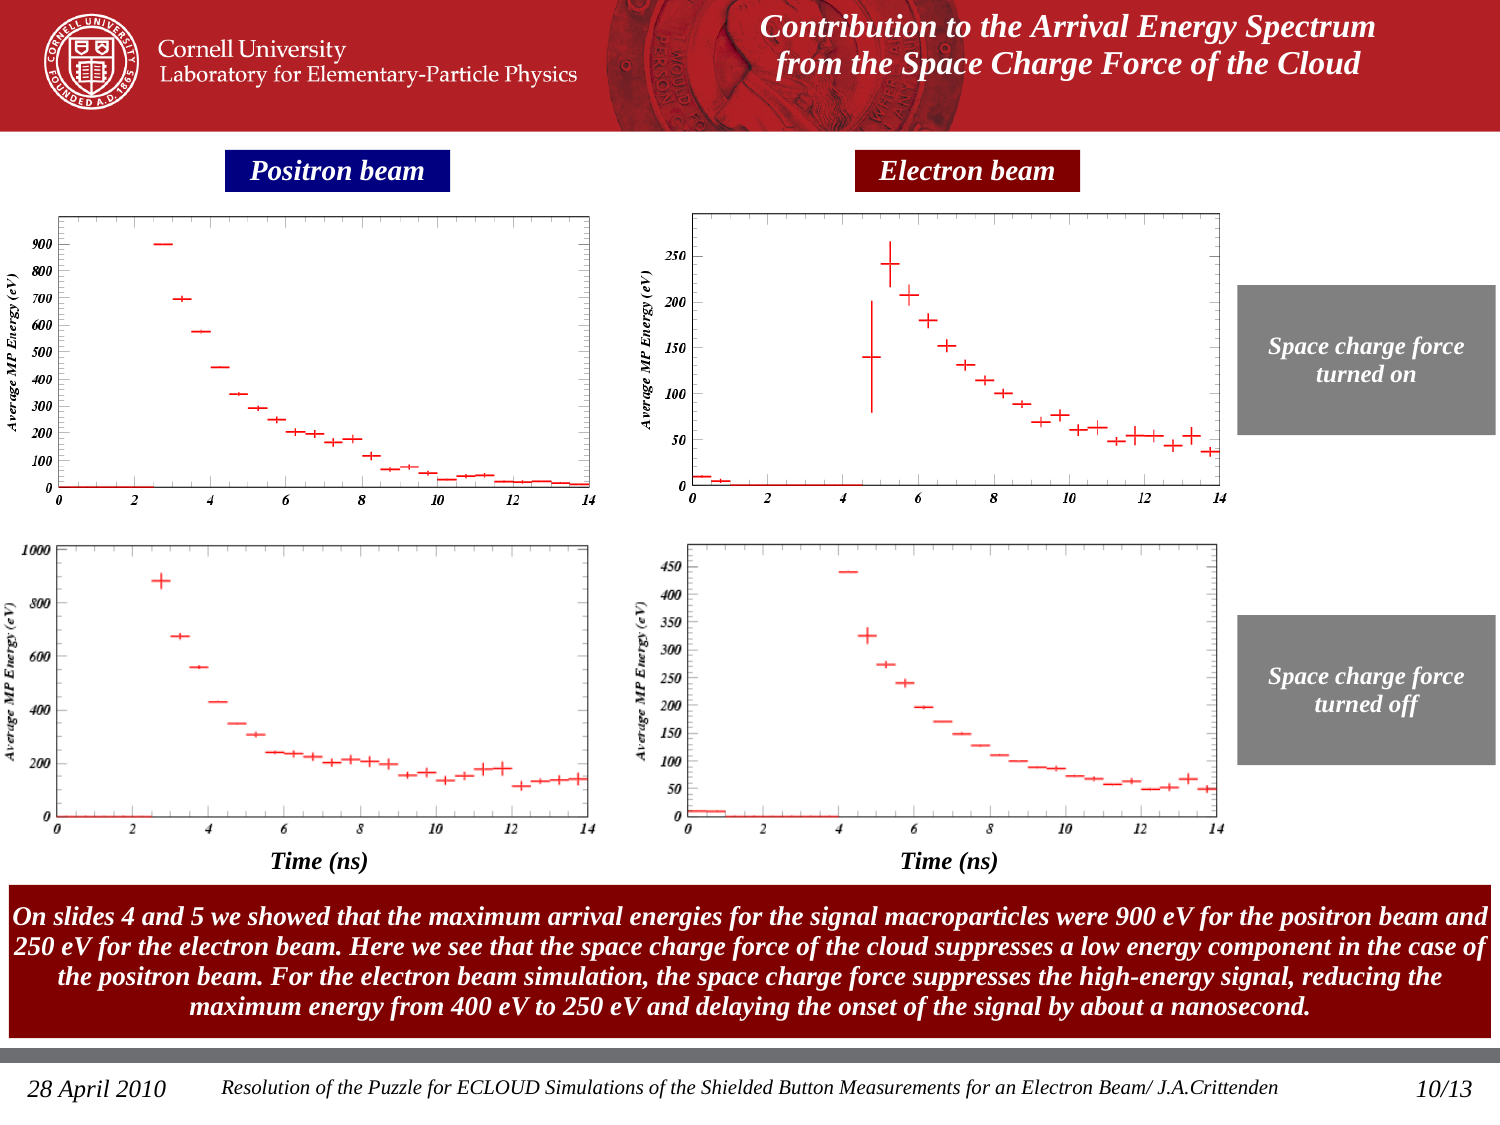

Contribution to the Arrival Energy Spectrum
from the Space Charge Force of the Cloud
Positron beam
Electron beam
Space charge force
turned on
Space charge force
turned off
Time (ns)
Time (ns)
On slides 4 and 5 we showed that the maximum arrival energies for the signal macroparticles were 900 eV for the positron beam and 250 eV for the electron beam. Here we see that the space charge force of the cloud suppresses a low energy component in the case of the positron beam. For the electron beam simulation, the space charge force suppresses the high-energy signal, reducing the maximum energy from 400 eV to 250 eV and delaying the onset of the signal by about a nanosecond.